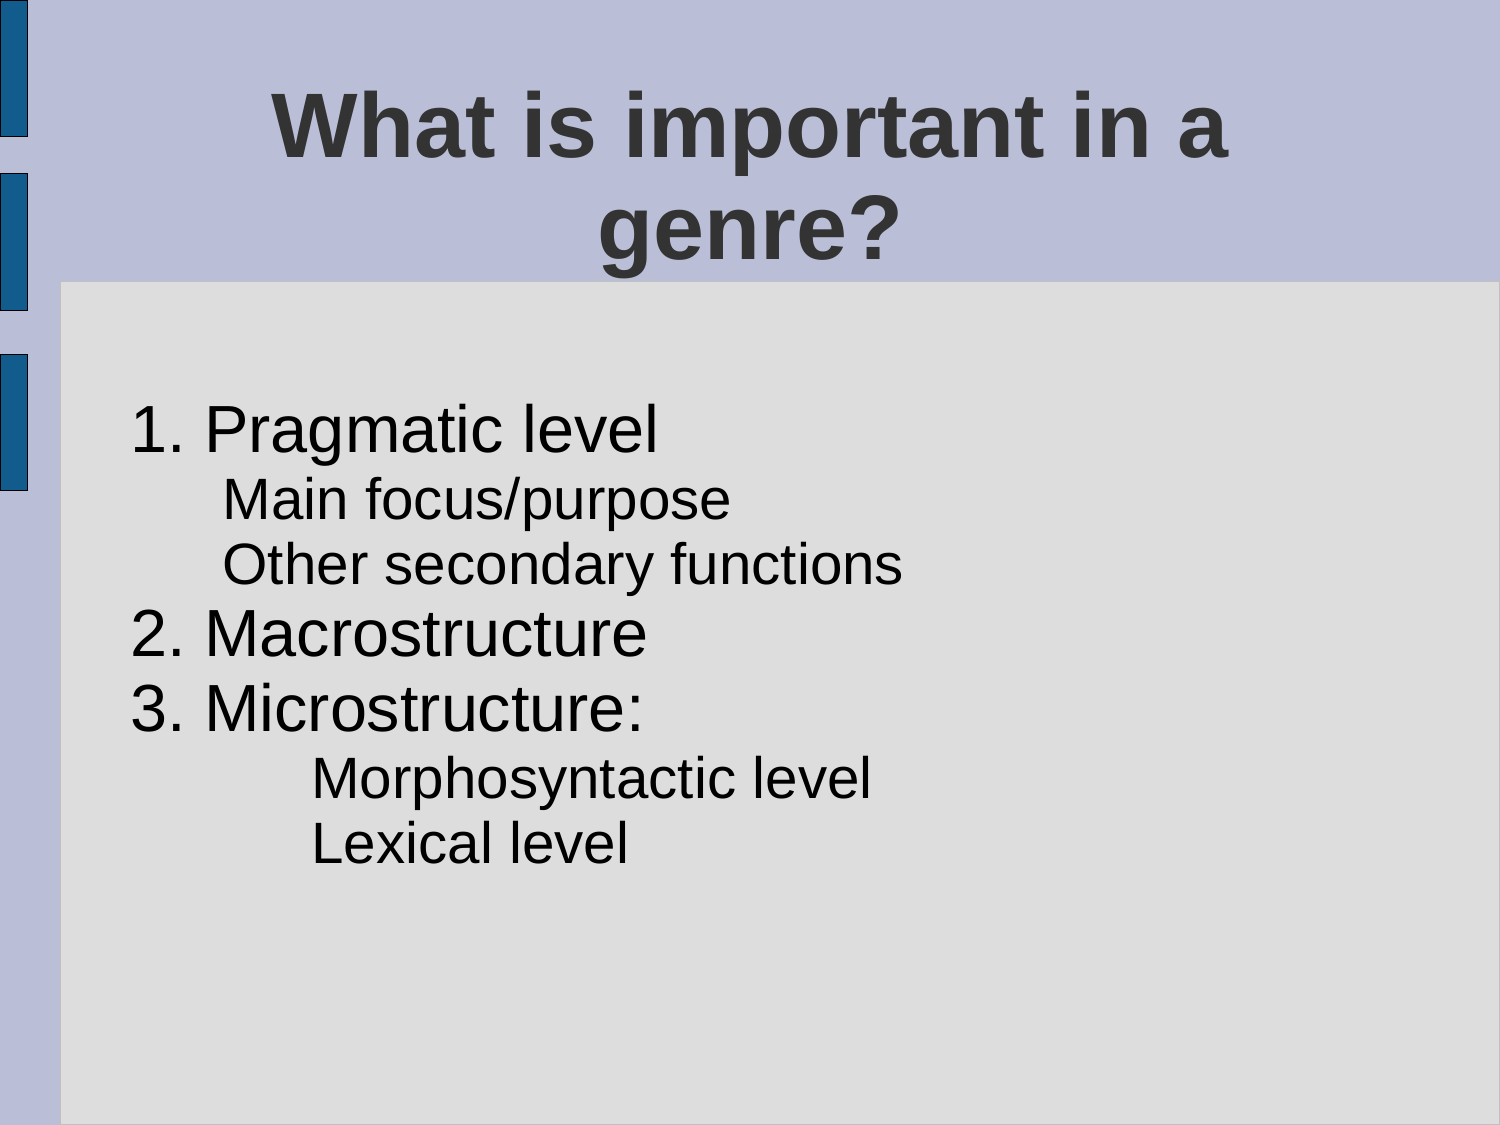

# What is important in a genre?
1. Pragmatic level
		Main focus/purpose
		Other secondary functions
 2. Macrostructure
 3. Microstructure:
	 Morphosyntactic level
	 Lexical level